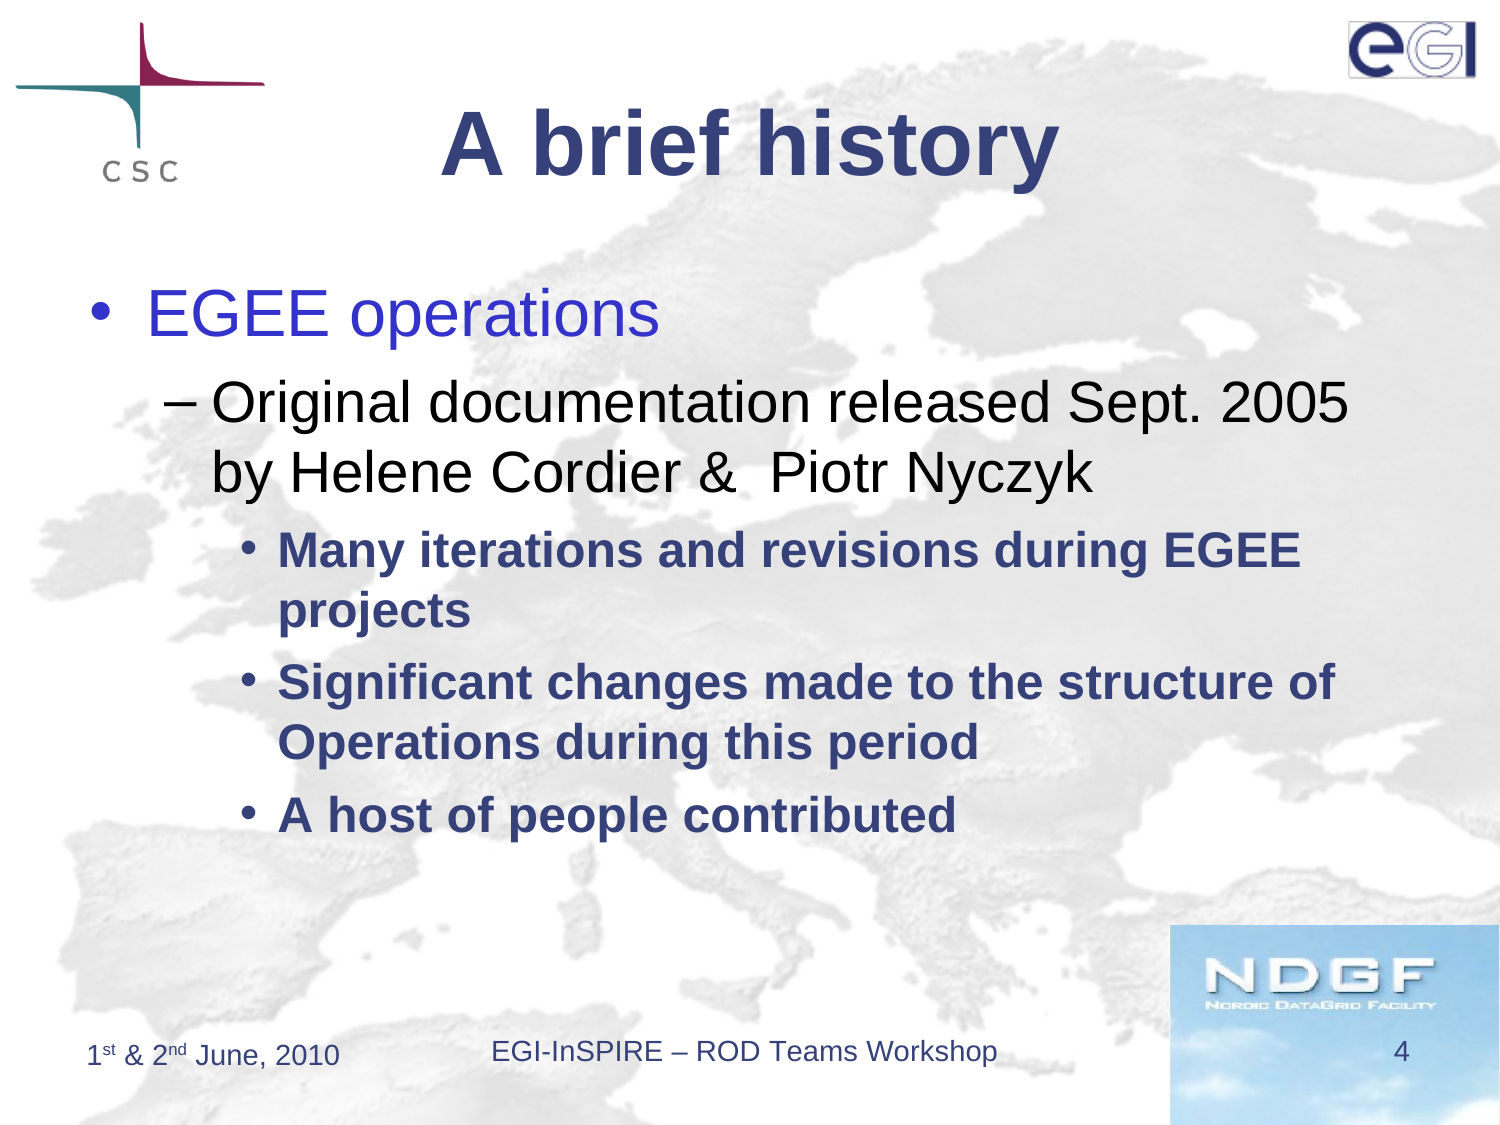

# A brief history
EGEE operations
Original documentation released Sept. 2005 by Helene Cordier & Piotr Nyczyk
Many iterations and revisions during EGEE projects
Significant changes made to the structure of Operations during this period
A host of people contributed
4